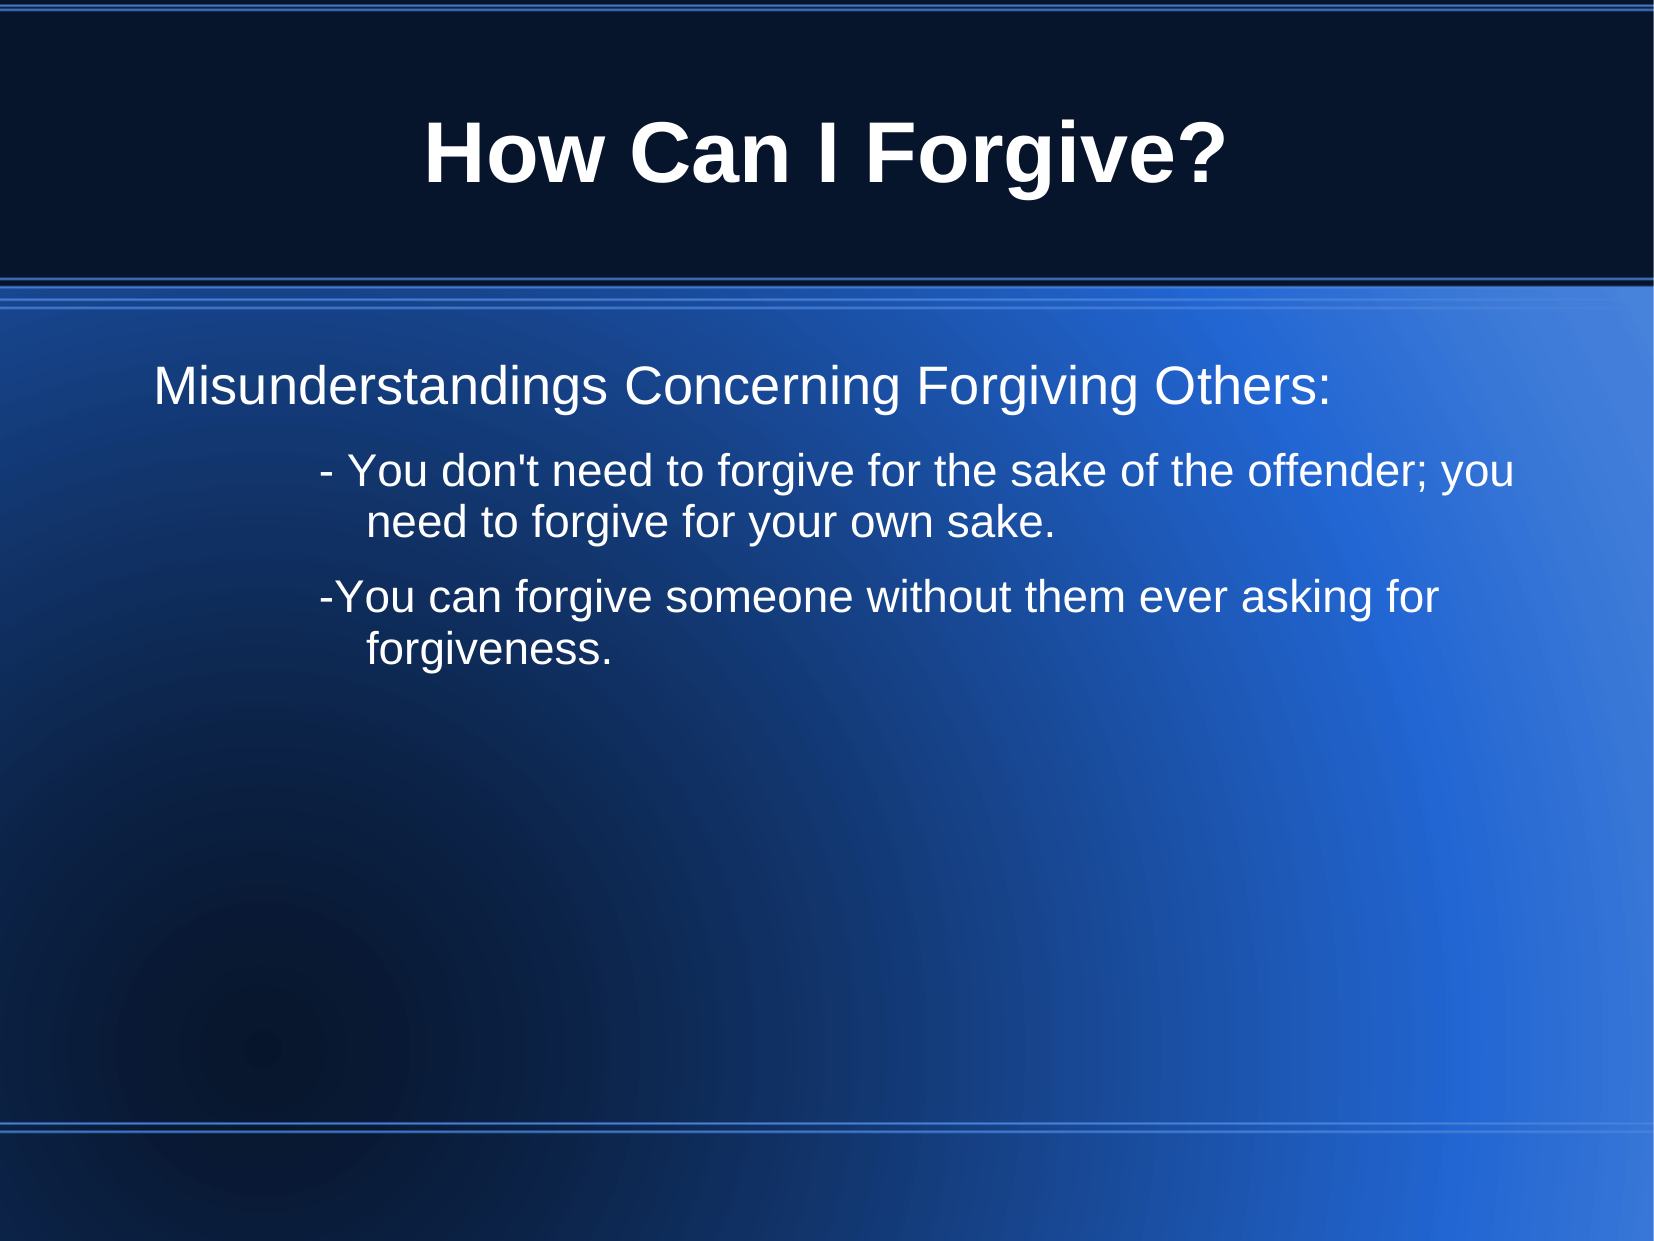

# How Can I Forgive?
Misunderstandings Concerning Forgiving Others:
- You don't need to forgive for the sake of the offender; you need to forgive for your own sake.
-You can forgive someone without them ever asking for forgiveness.